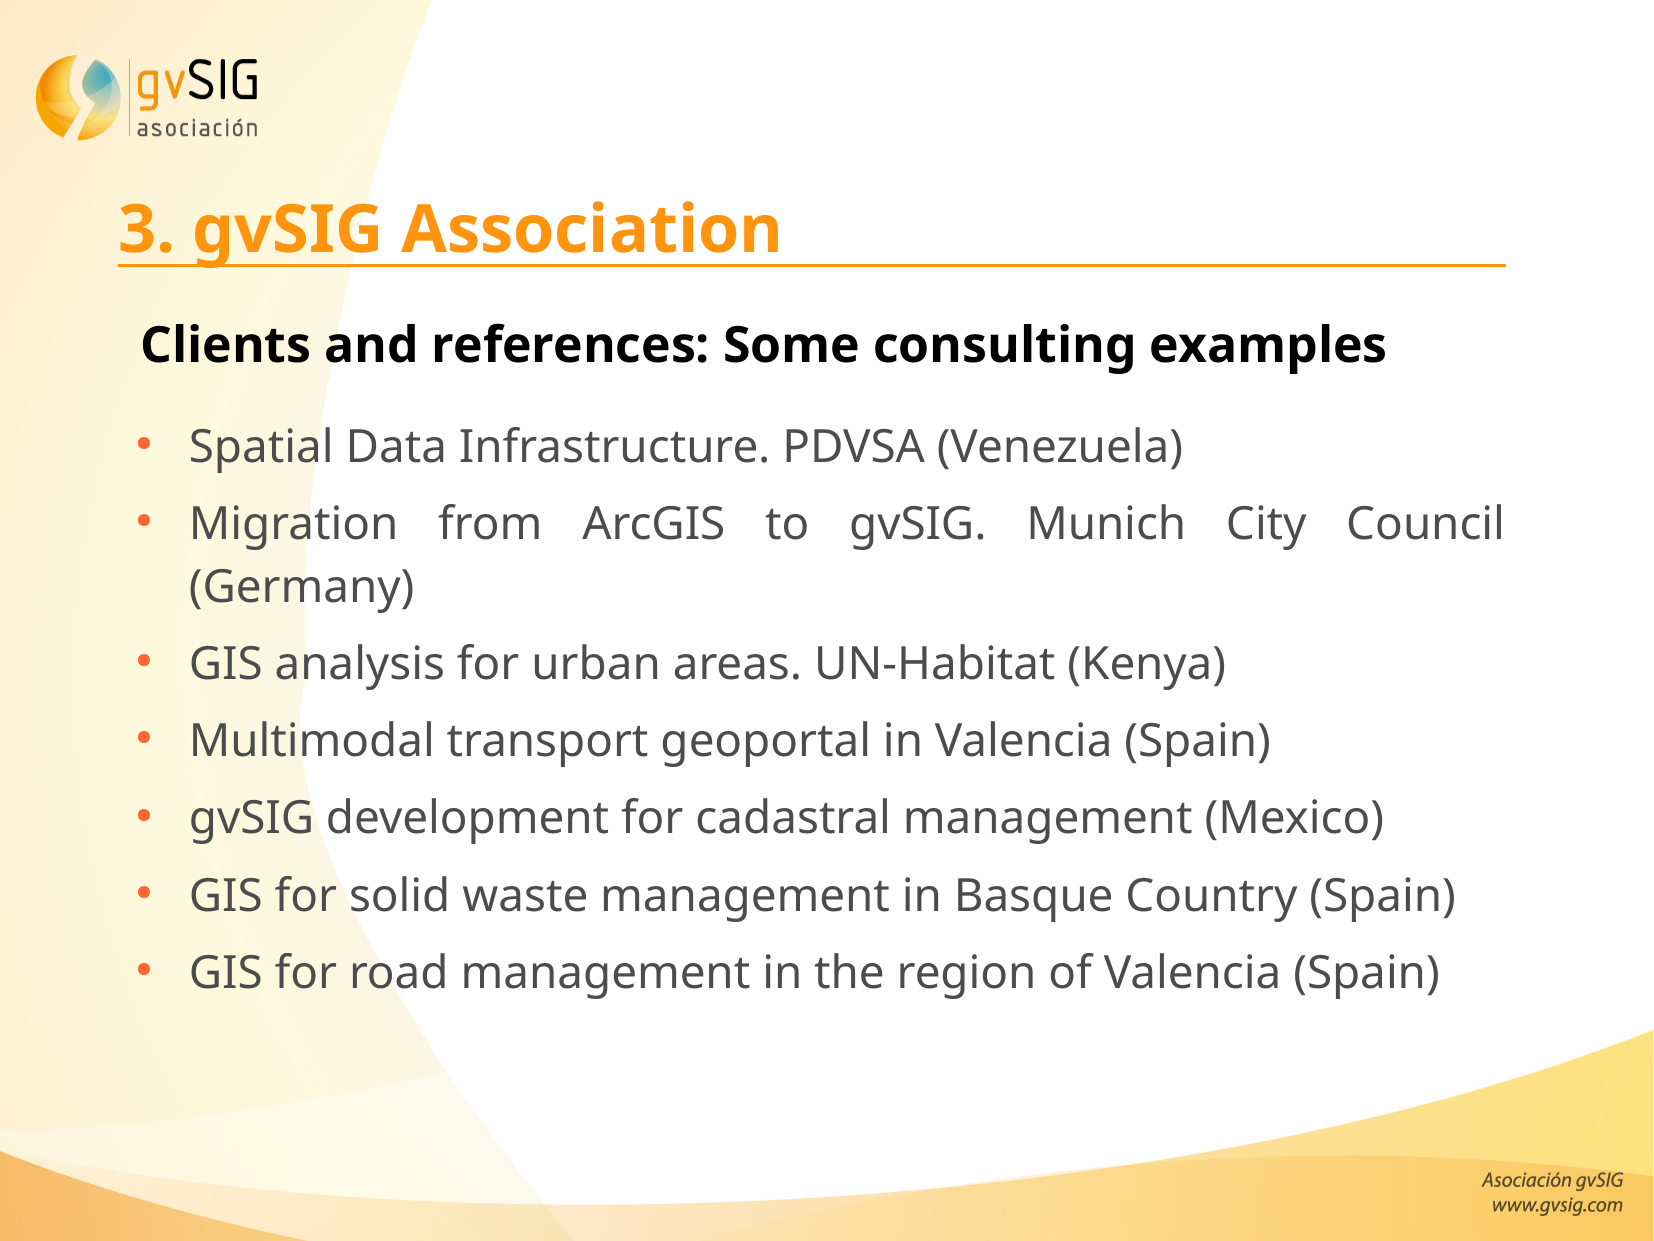

3. gvSIG Association
Clients and references: Some consulting examples
# Spatial Data Infrastructure. PDVSA (Venezuela)
Migration from ArcGIS to gvSIG. Munich City Council (Germany)
GIS analysis for urban areas. UN-Habitat (Kenya)
Multimodal transport geoportal in Valencia (Spain)
gvSIG development for cadastral management (Mexico)
GIS for solid waste management in Basque Country (Spain)
GIS for road management in the region of Valencia (Spain)